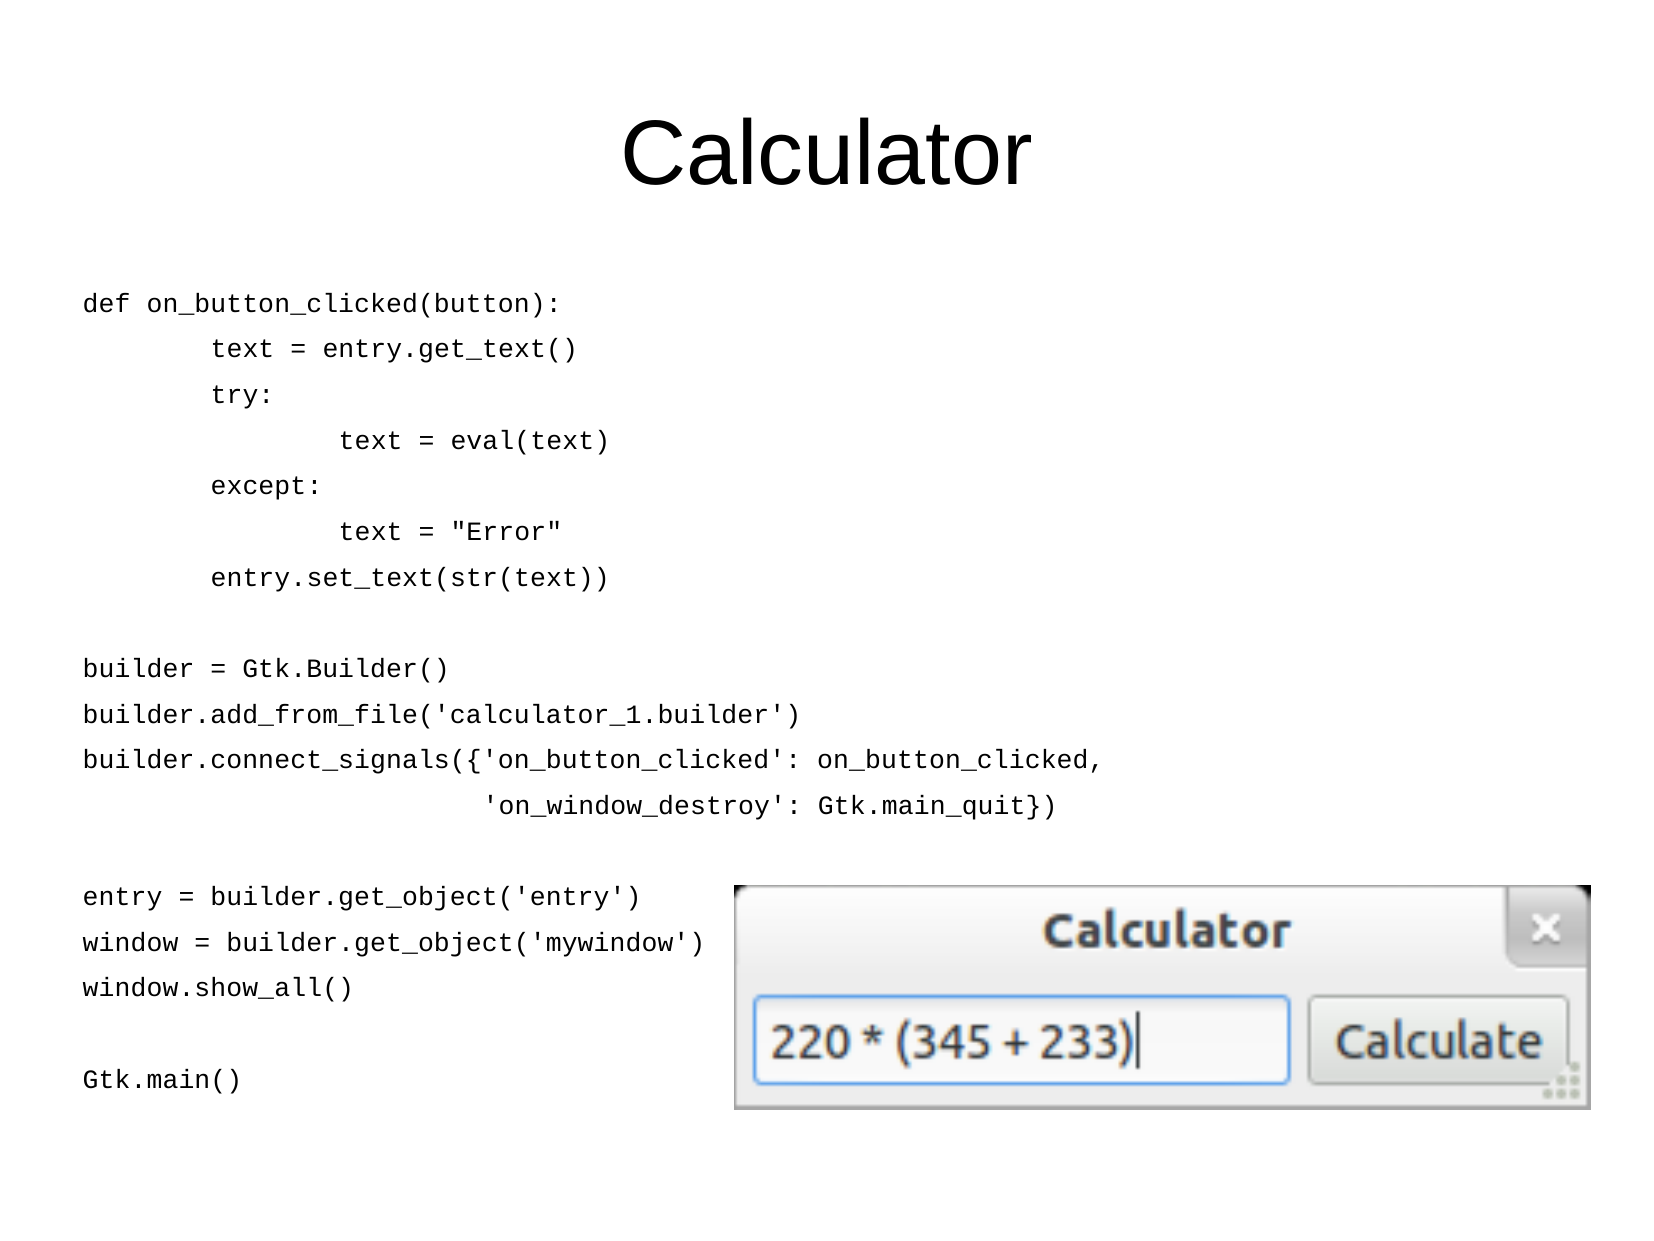

# Calculator
def on_button_clicked(button):
 text = entry.get_text()
 try:
 text = eval(text)
 except:
 text = "Error"
 entry.set_text(str(text))
builder = Gtk.Builder()
builder.add_from_file('calculator_1.builder')
builder.connect_signals({'on_button_clicked': on_button_clicked,
 'on_window_destroy': Gtk.main_quit})
entry = builder.get_object('entry')
window = builder.get_object('mywindow')
window.show_all()
Gtk.main()